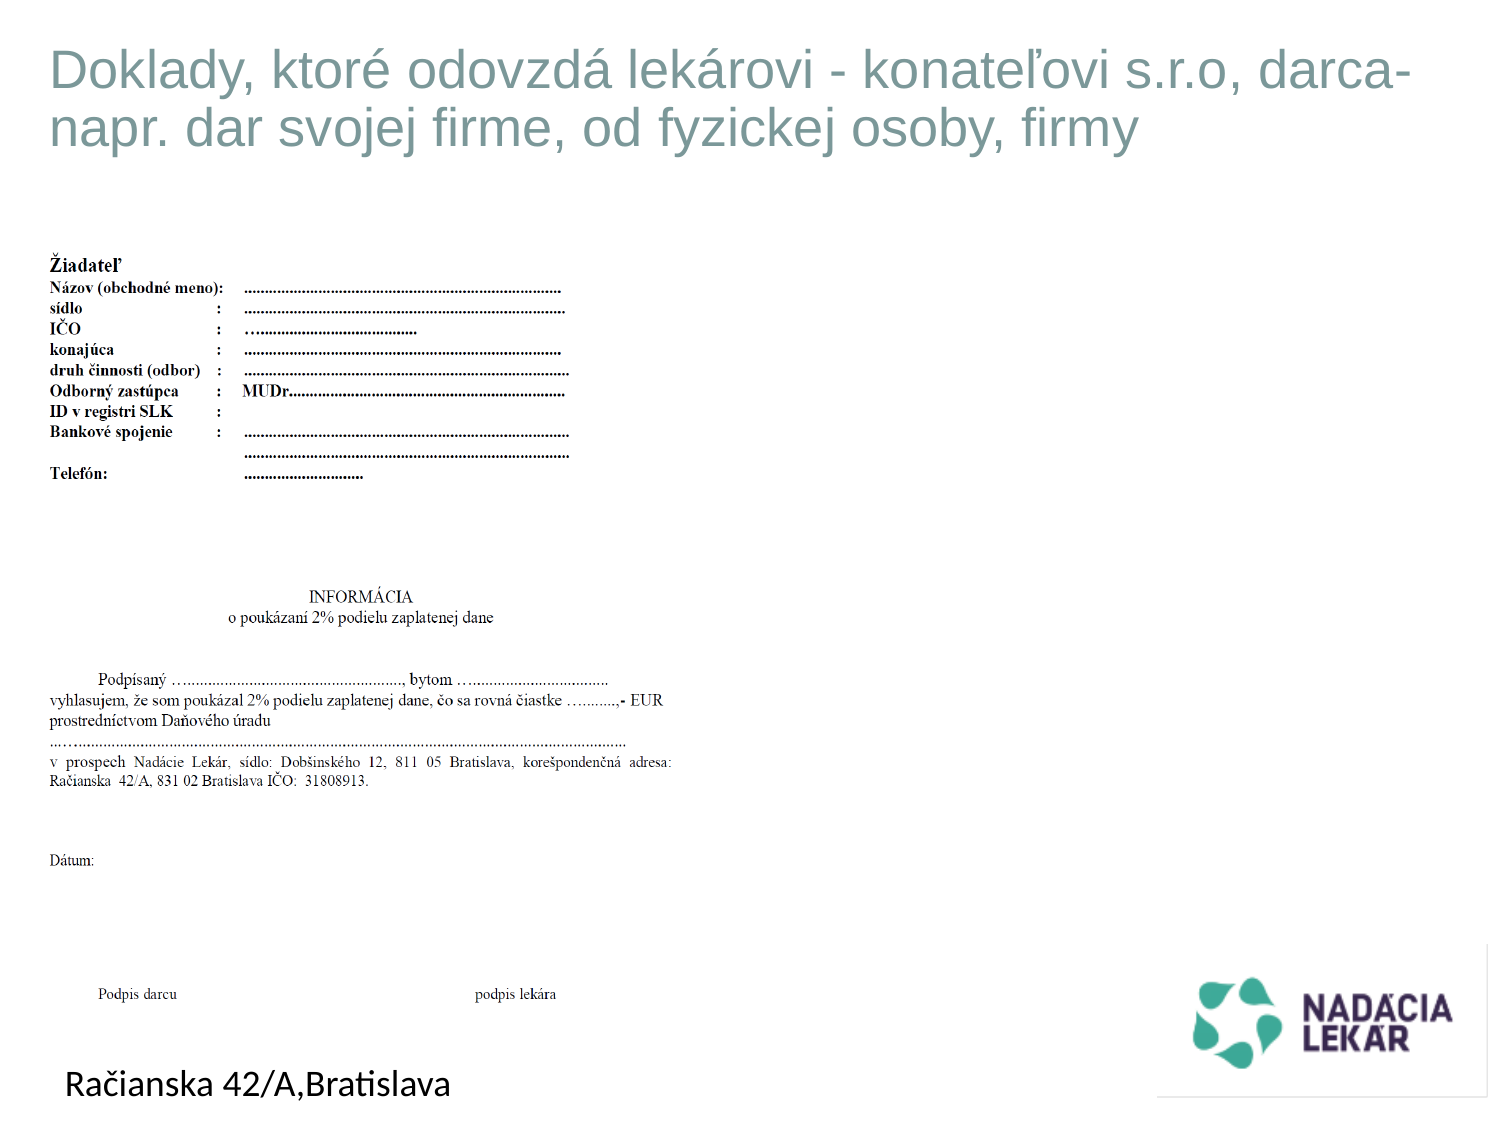

# Doklady, ktoré odovzdá lekárovi - konateľovi s.r.o, darca- napr. dar svojej firme, od fyzickej osoby, firmy
Račianska 42/A,Bratislava